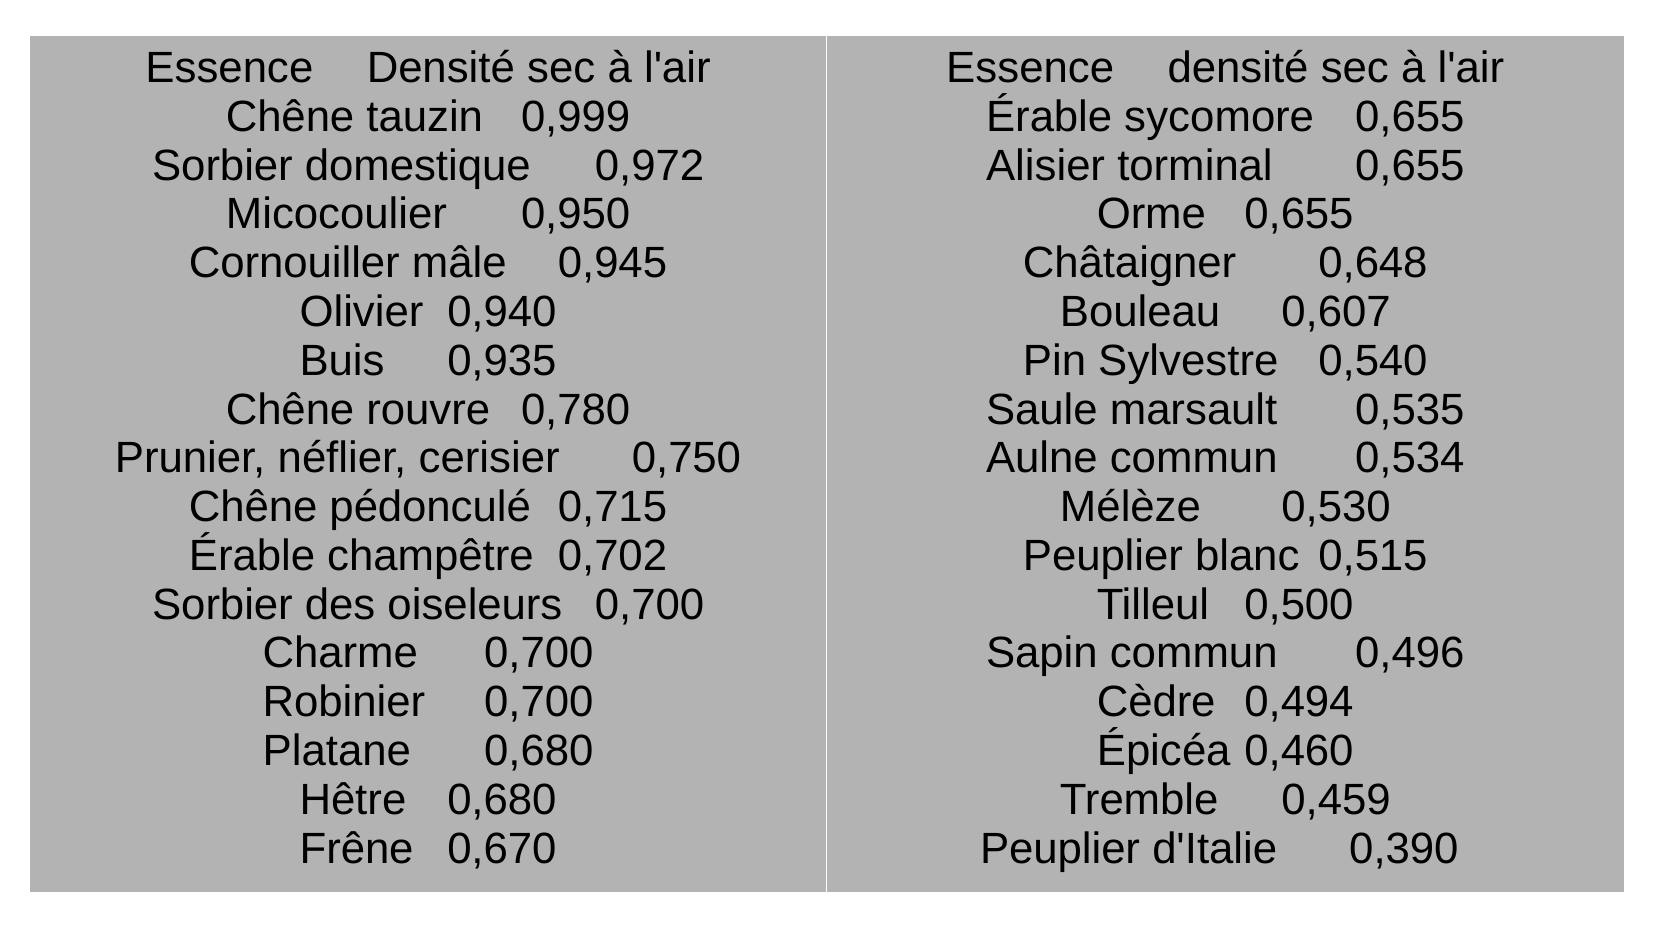

| Essence Densité sec à l'air Chêne tauzin 0,999 Sorbier domestique 0,972 Micocoulier 0,950 Cornouiller mâle 0,945 Olivier 0,940 Buis 0,935 Chêne rouvre 0,780 Prunier, néflier, cerisier 0,750 Chêne pédonculé 0,715 Érable champêtre 0,702 Sorbier des oiseleurs 0,700 Charme 0,700 Robinier 0,700 Platane 0,680 Hêtre 0,680 Frêne 0,670 | Essence densité sec à l'air Érable sycomore 0,655 Alisier torminal 0,655 Orme 0,655 Châtaigner 0,648 Bouleau 0,607 Pin Sylvestre 0,540 Saule marsault 0,535 Aulne commun 0,534 Mélèze 0,530 Peuplier blanc 0,515 Tilleul 0,500 Sapin commun 0,496 Cèdre 0,494 Épicéa 0,460 Tremble 0,459 Peuplier d'Italie 0,390 |
| --- | --- |